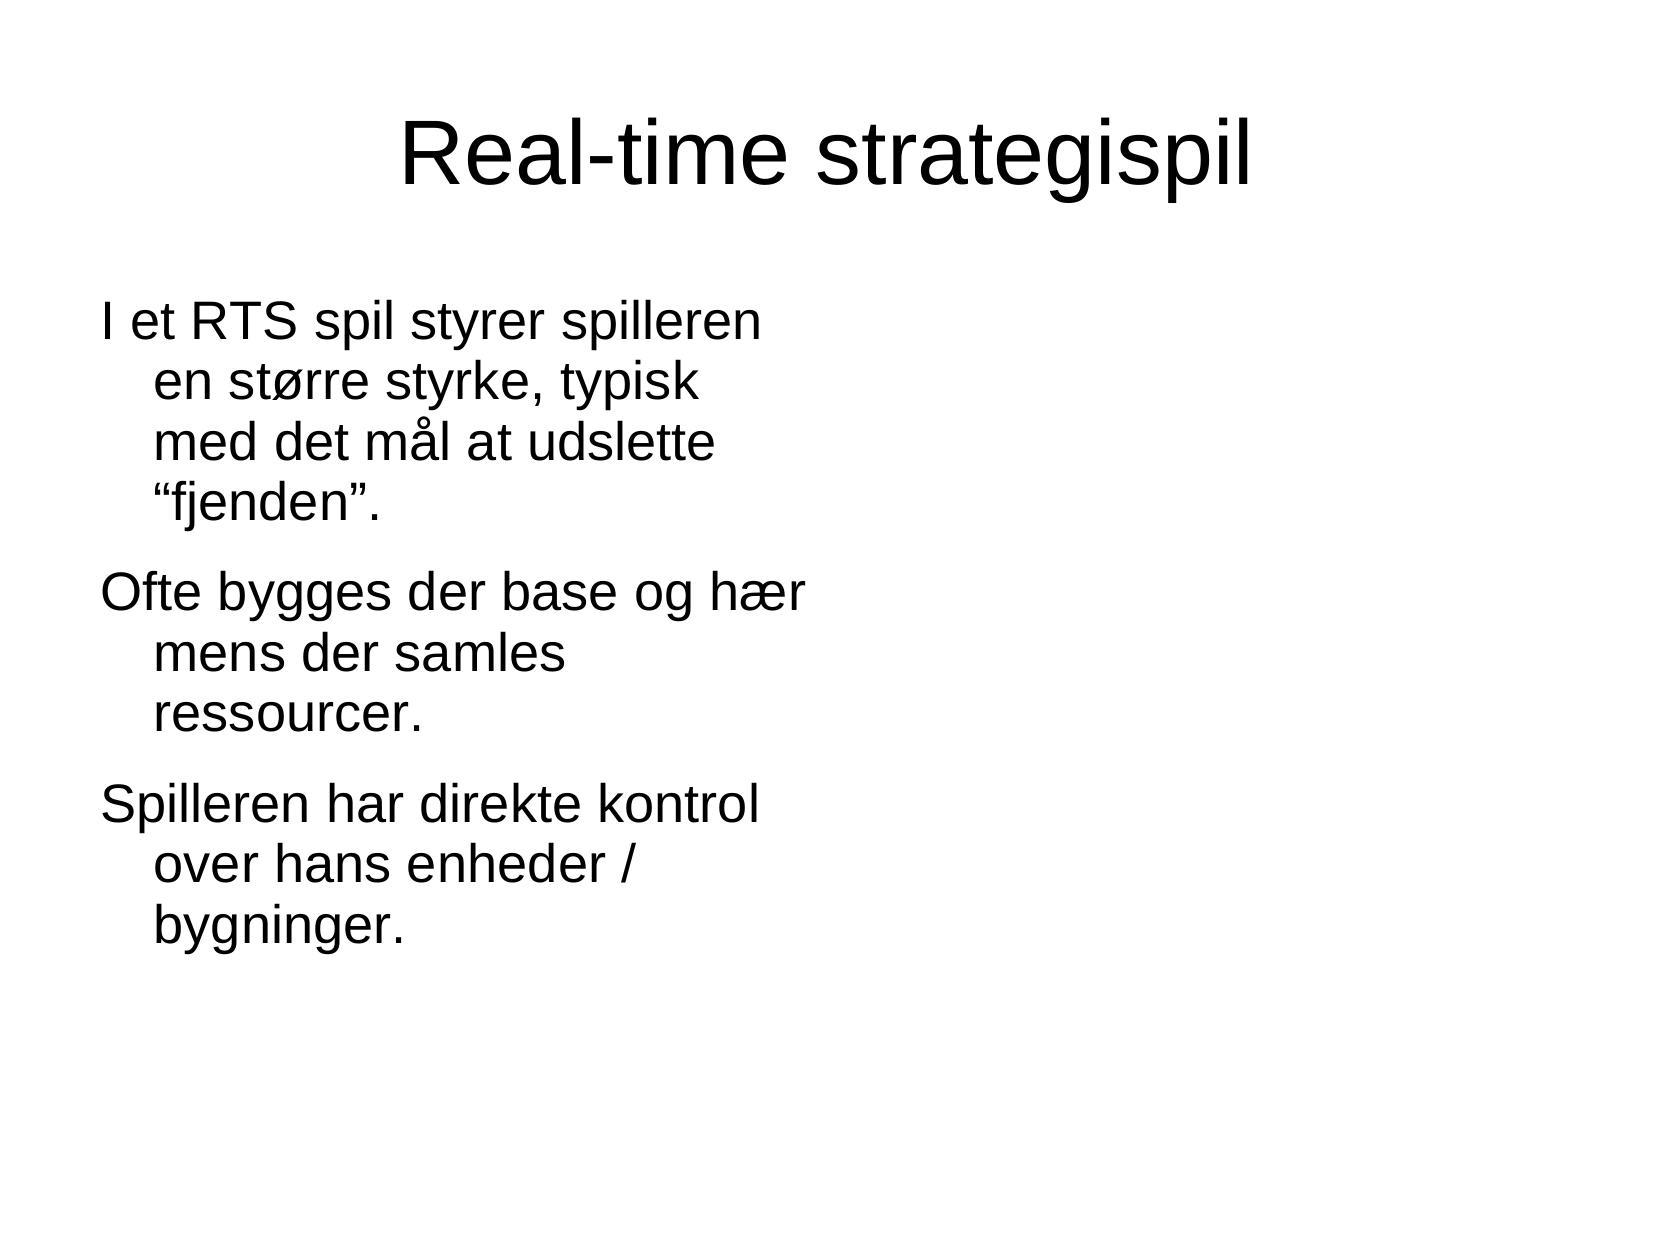

# Real-time strategispil
I et RTS spil styrer spilleren en større styrke, typisk med det mål at udslette “fjenden”.
Ofte bygges der base og hær mens der samles ressourcer.
Spilleren har direkte kontrol over hans enheder / bygninger.